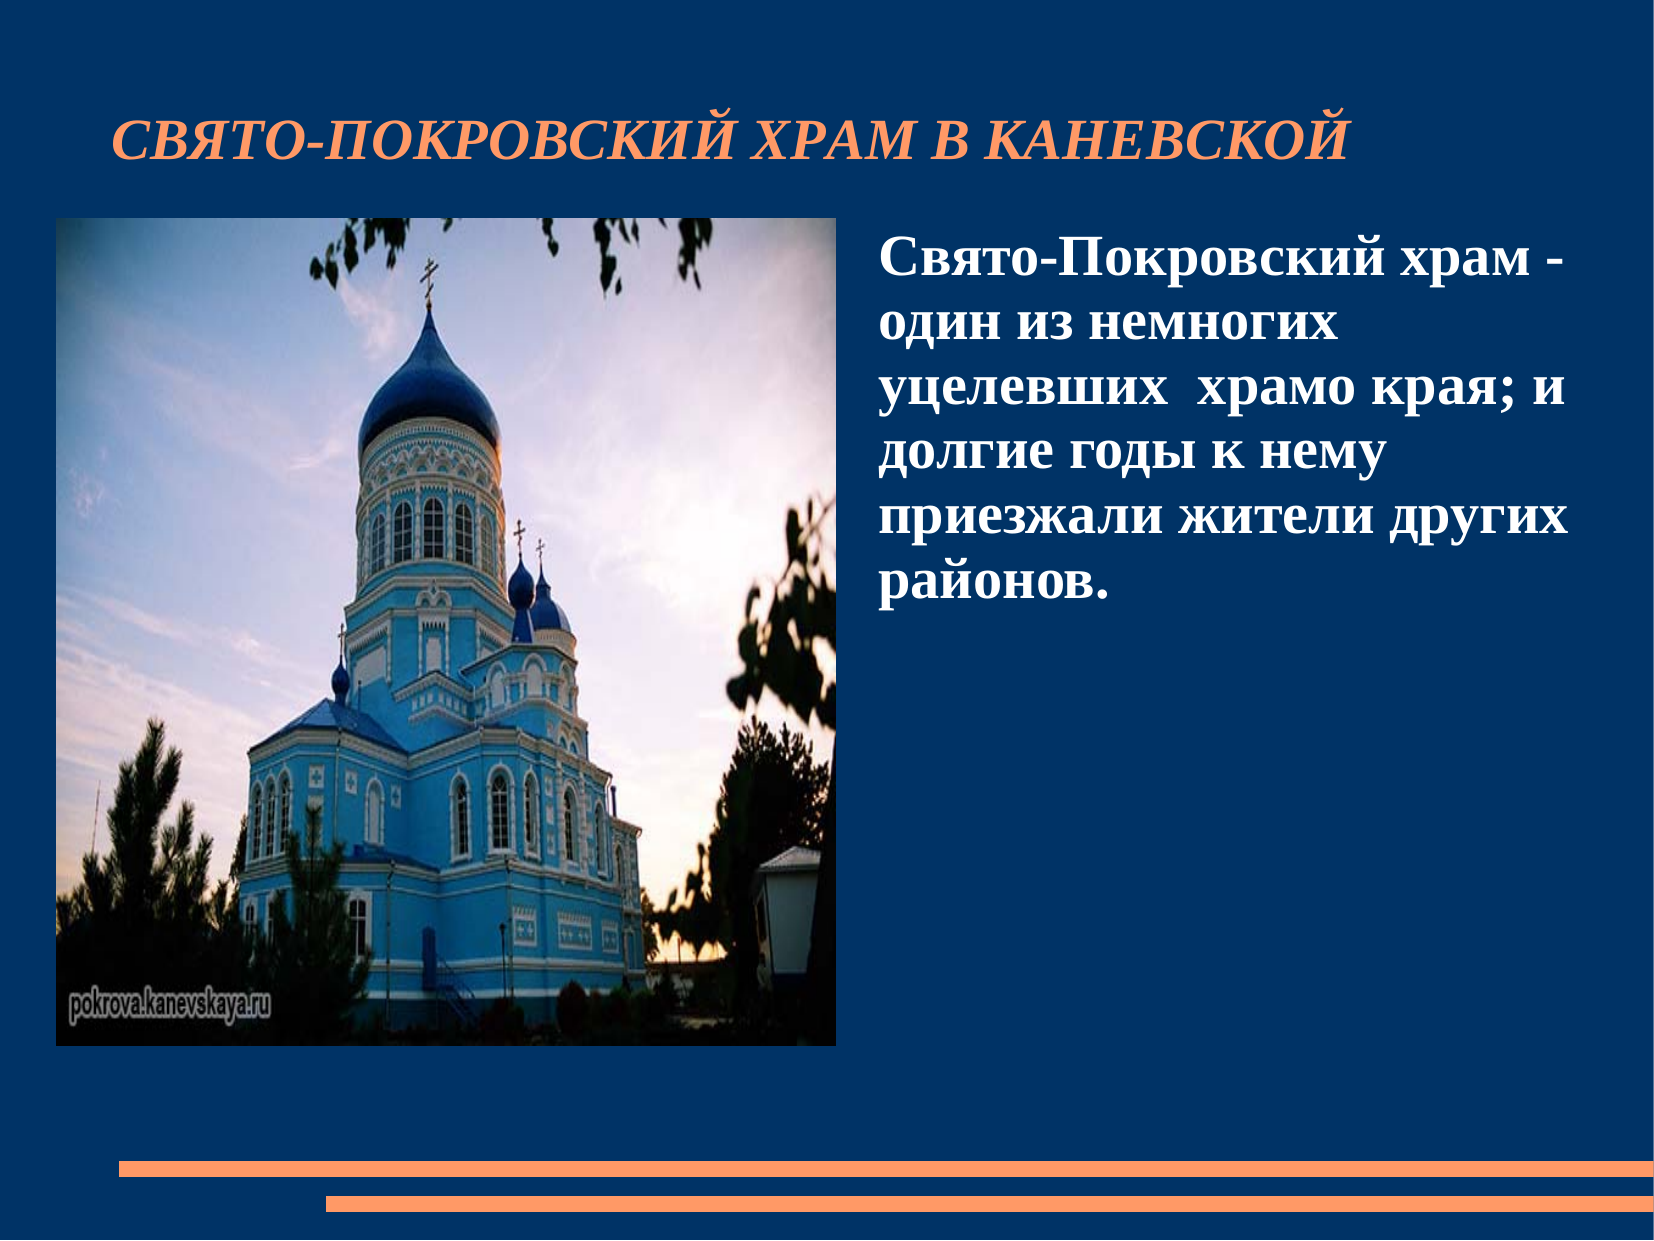

# СВЯТО-ПОКРОВСКИЙ ХРАМ В КАНЕВСКОЙ
Свято-Покровский храм - один из немногих уцелевших храмо края; и долгие годы к нему приезжали жители других районов.